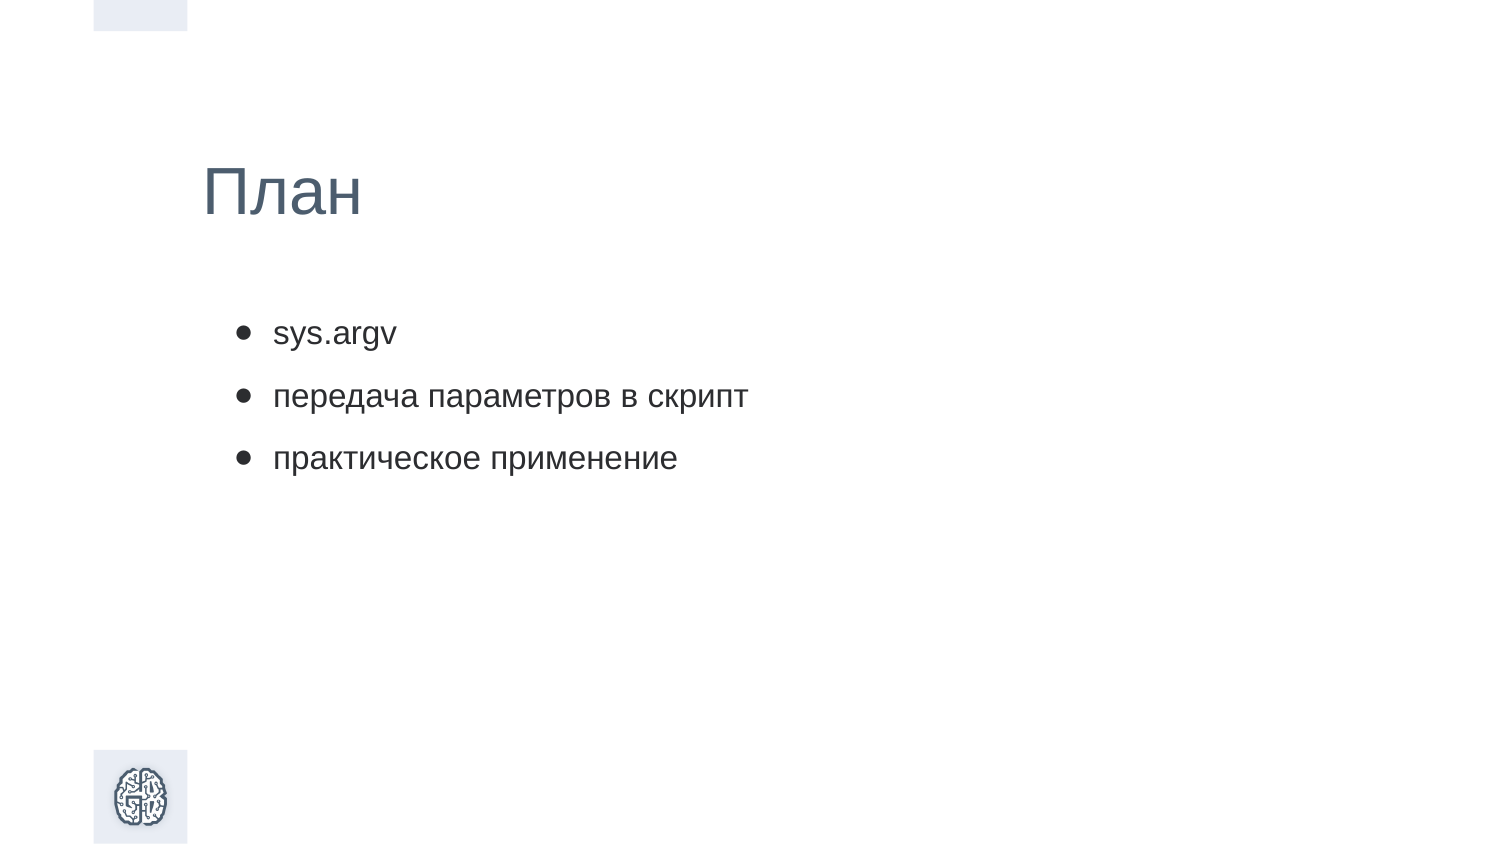

План
sys.argv
передача параметров в скрипт
практическое применение